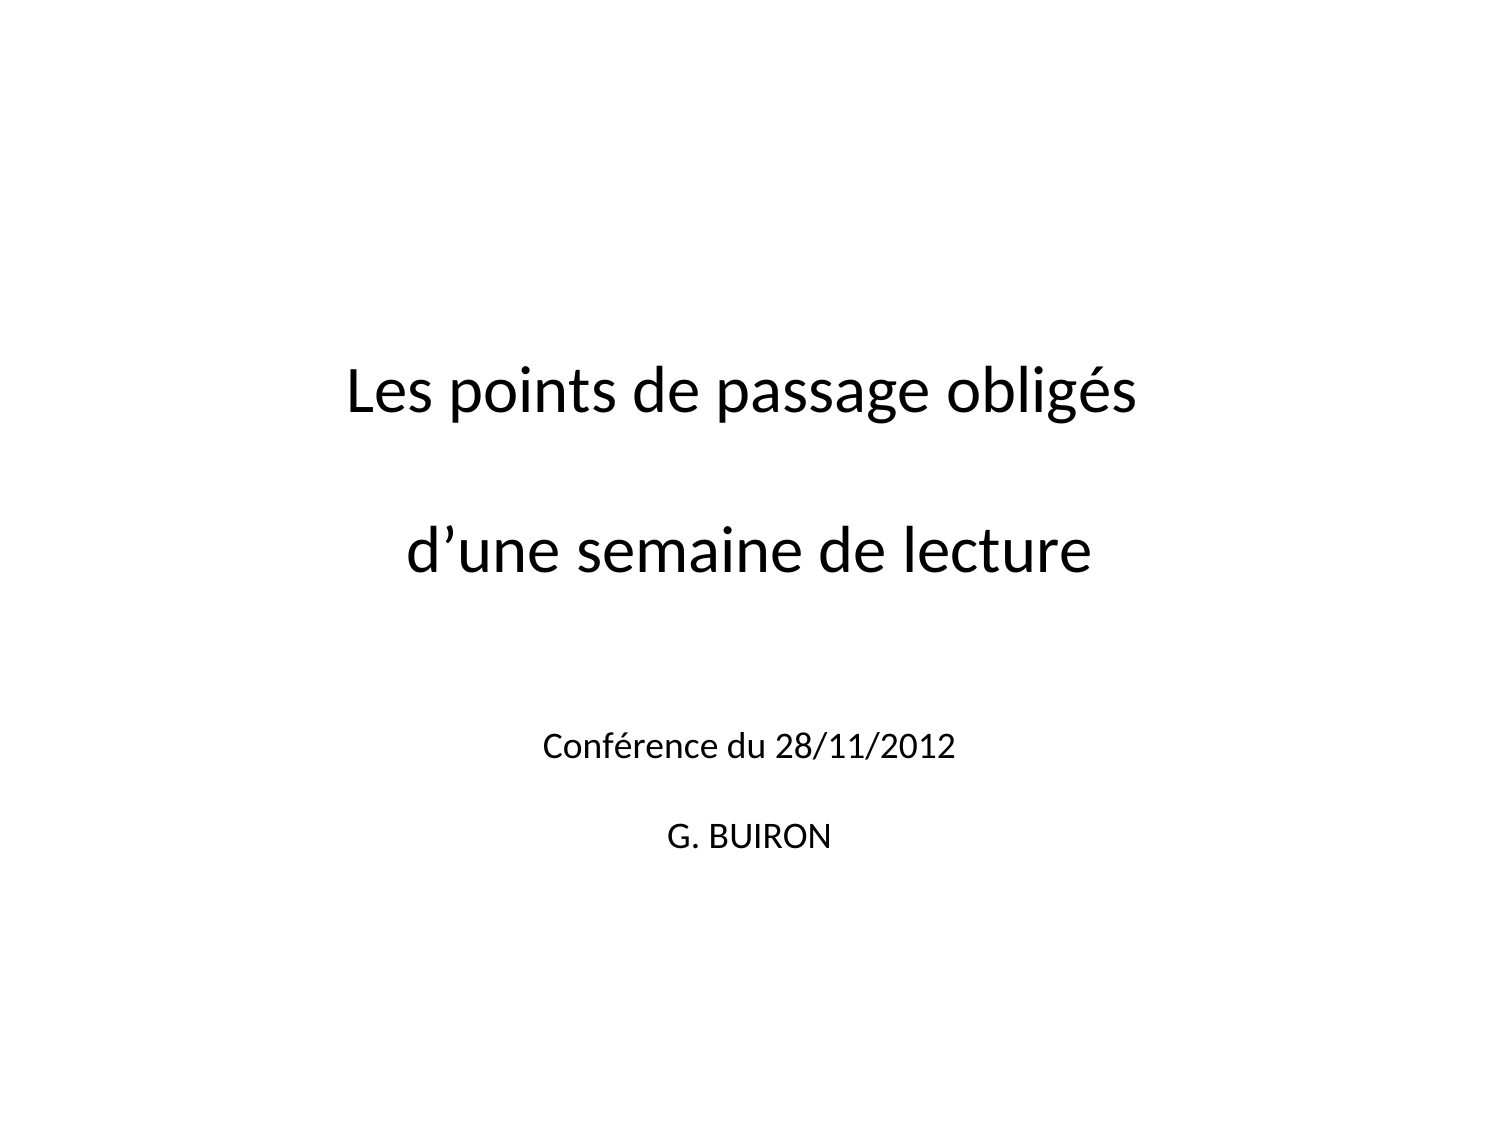

Les points de passage obligés
d’une semaine de lecture
Conférence du 28/11/2012
G. BUIRON